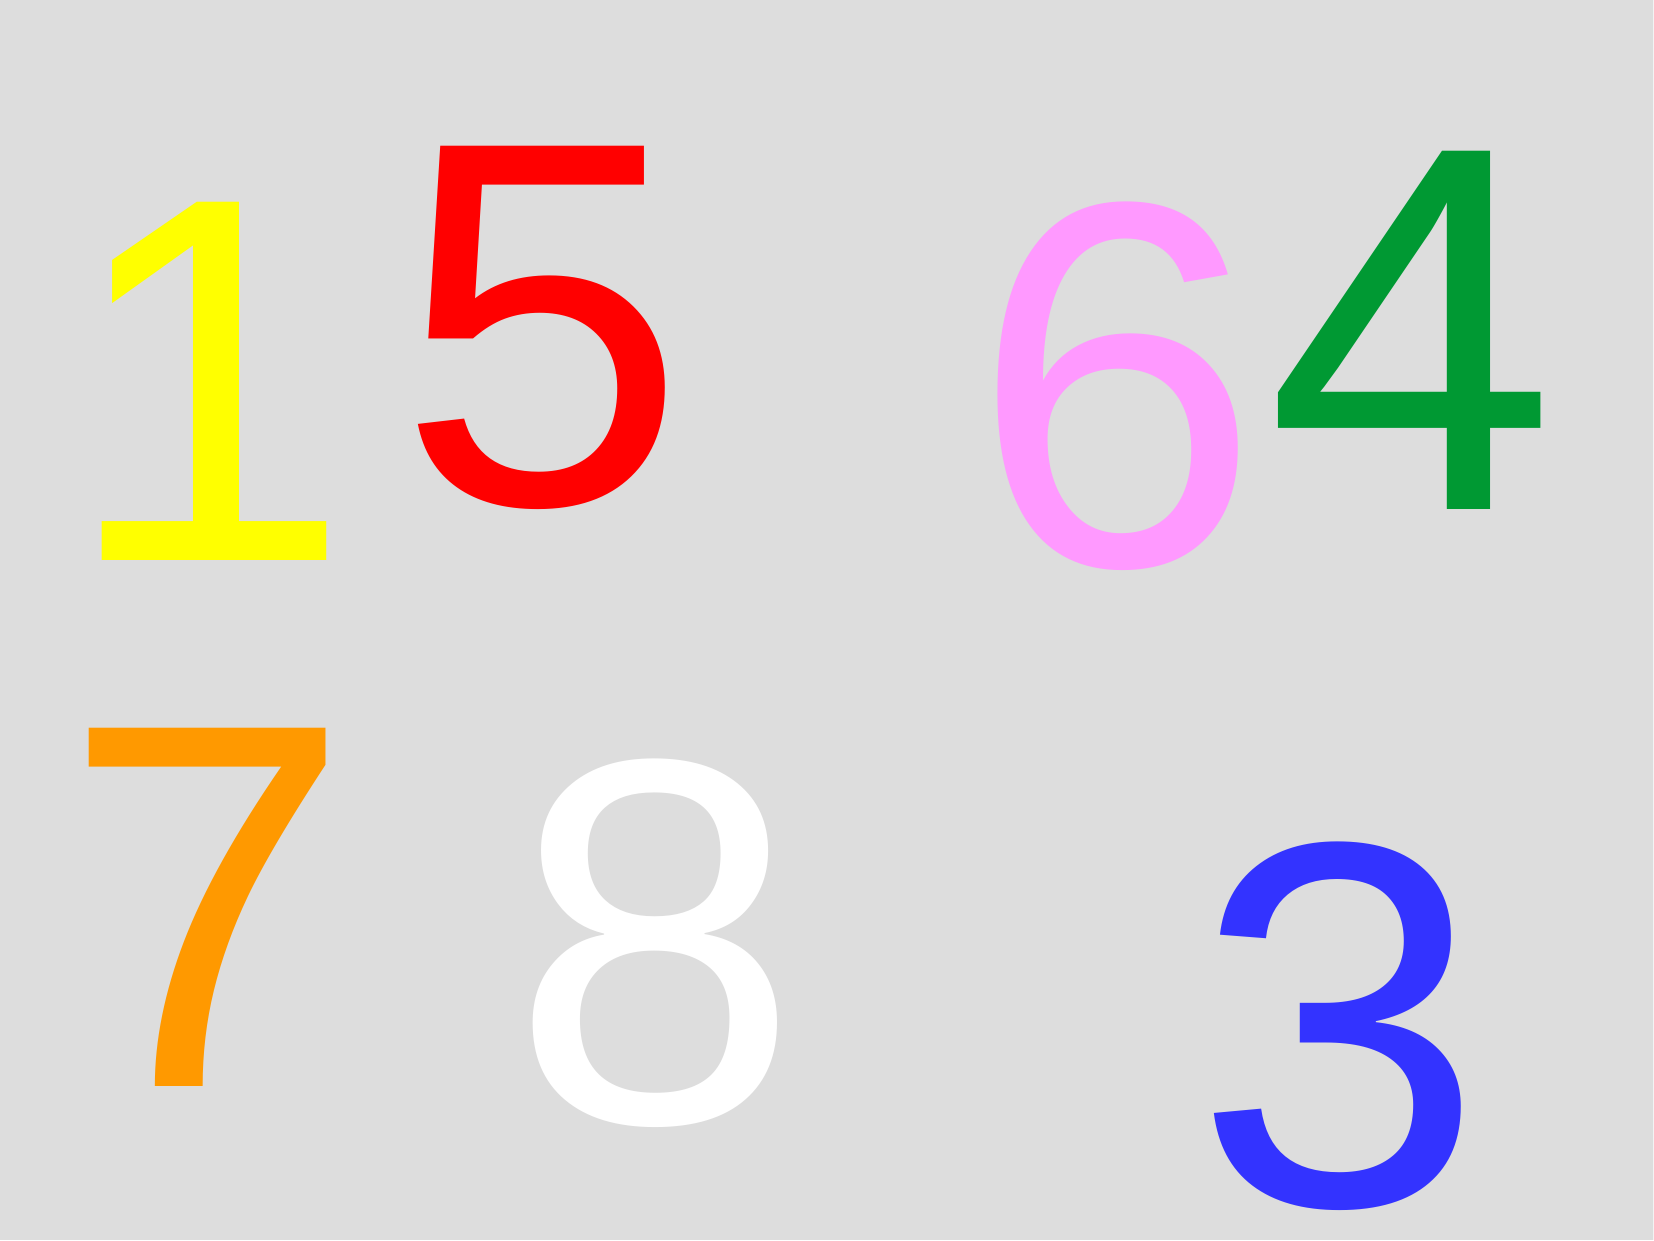

5
4
1
6
7
8
3